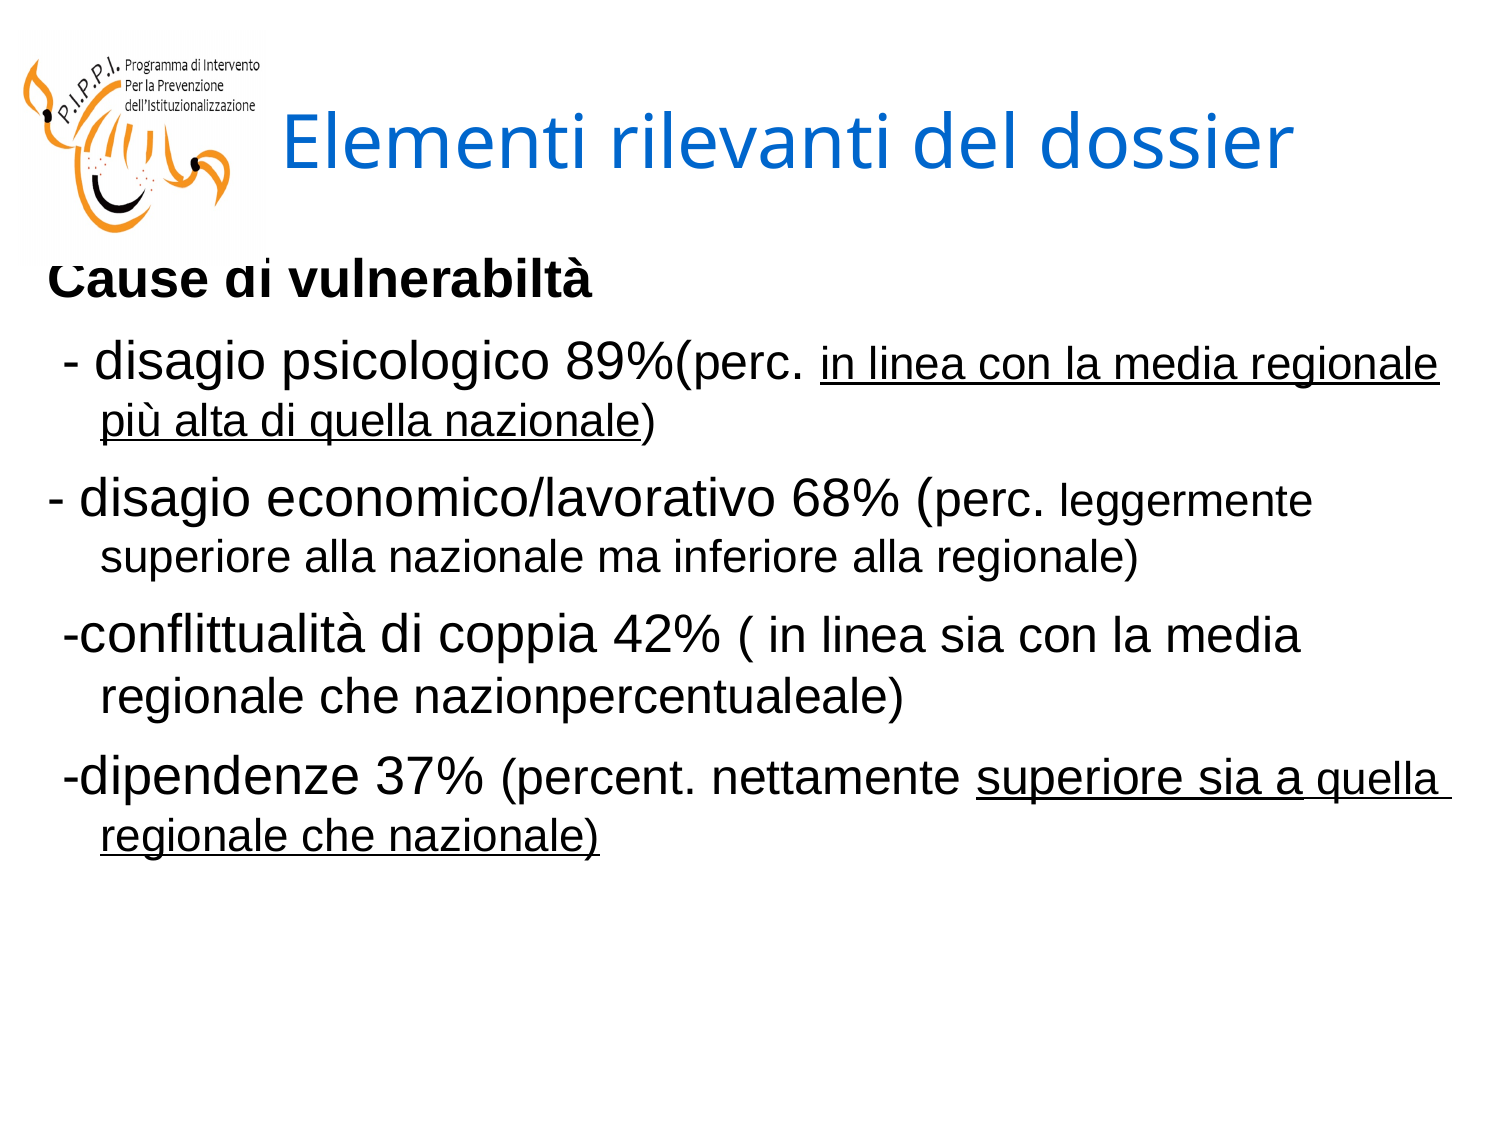

# Elementi rilevanti del dossier
Cause di vulnerabiltà
 - disagio psicologico 89%(perc. in linea con la media regionale più alta di quella nazionale)
- disagio economico/lavorativo 68% (perc. leggermente superiore alla nazionale ma inferiore alla regionale)
 -conflittualità di coppia 42% ( in linea sia con la media regionale che nazionpercentualeale)
 -dipendenze 37% (percent. nettamente superiore sia a quella regionale che nazionale)